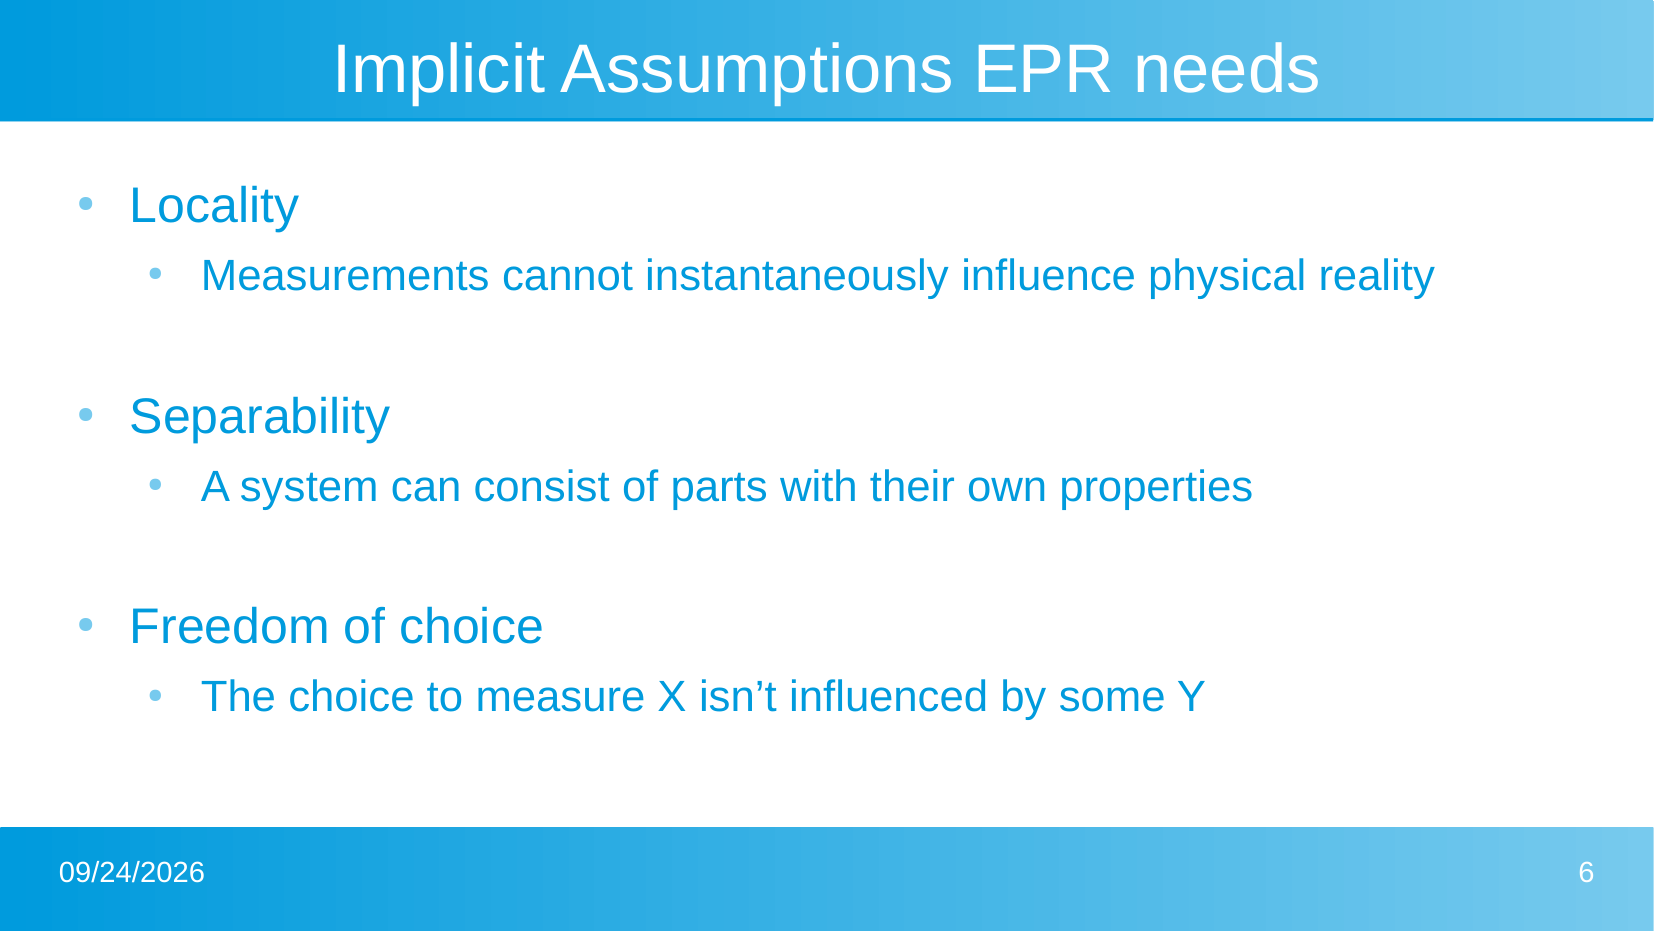

# Implicit Assumptions EPR needs
Locality
Measurements cannot instantaneously influence physical reality
Separability
A system can consist of parts with their own properties
Freedom of choice
The choice to measure X isn’t influenced by some Y
6